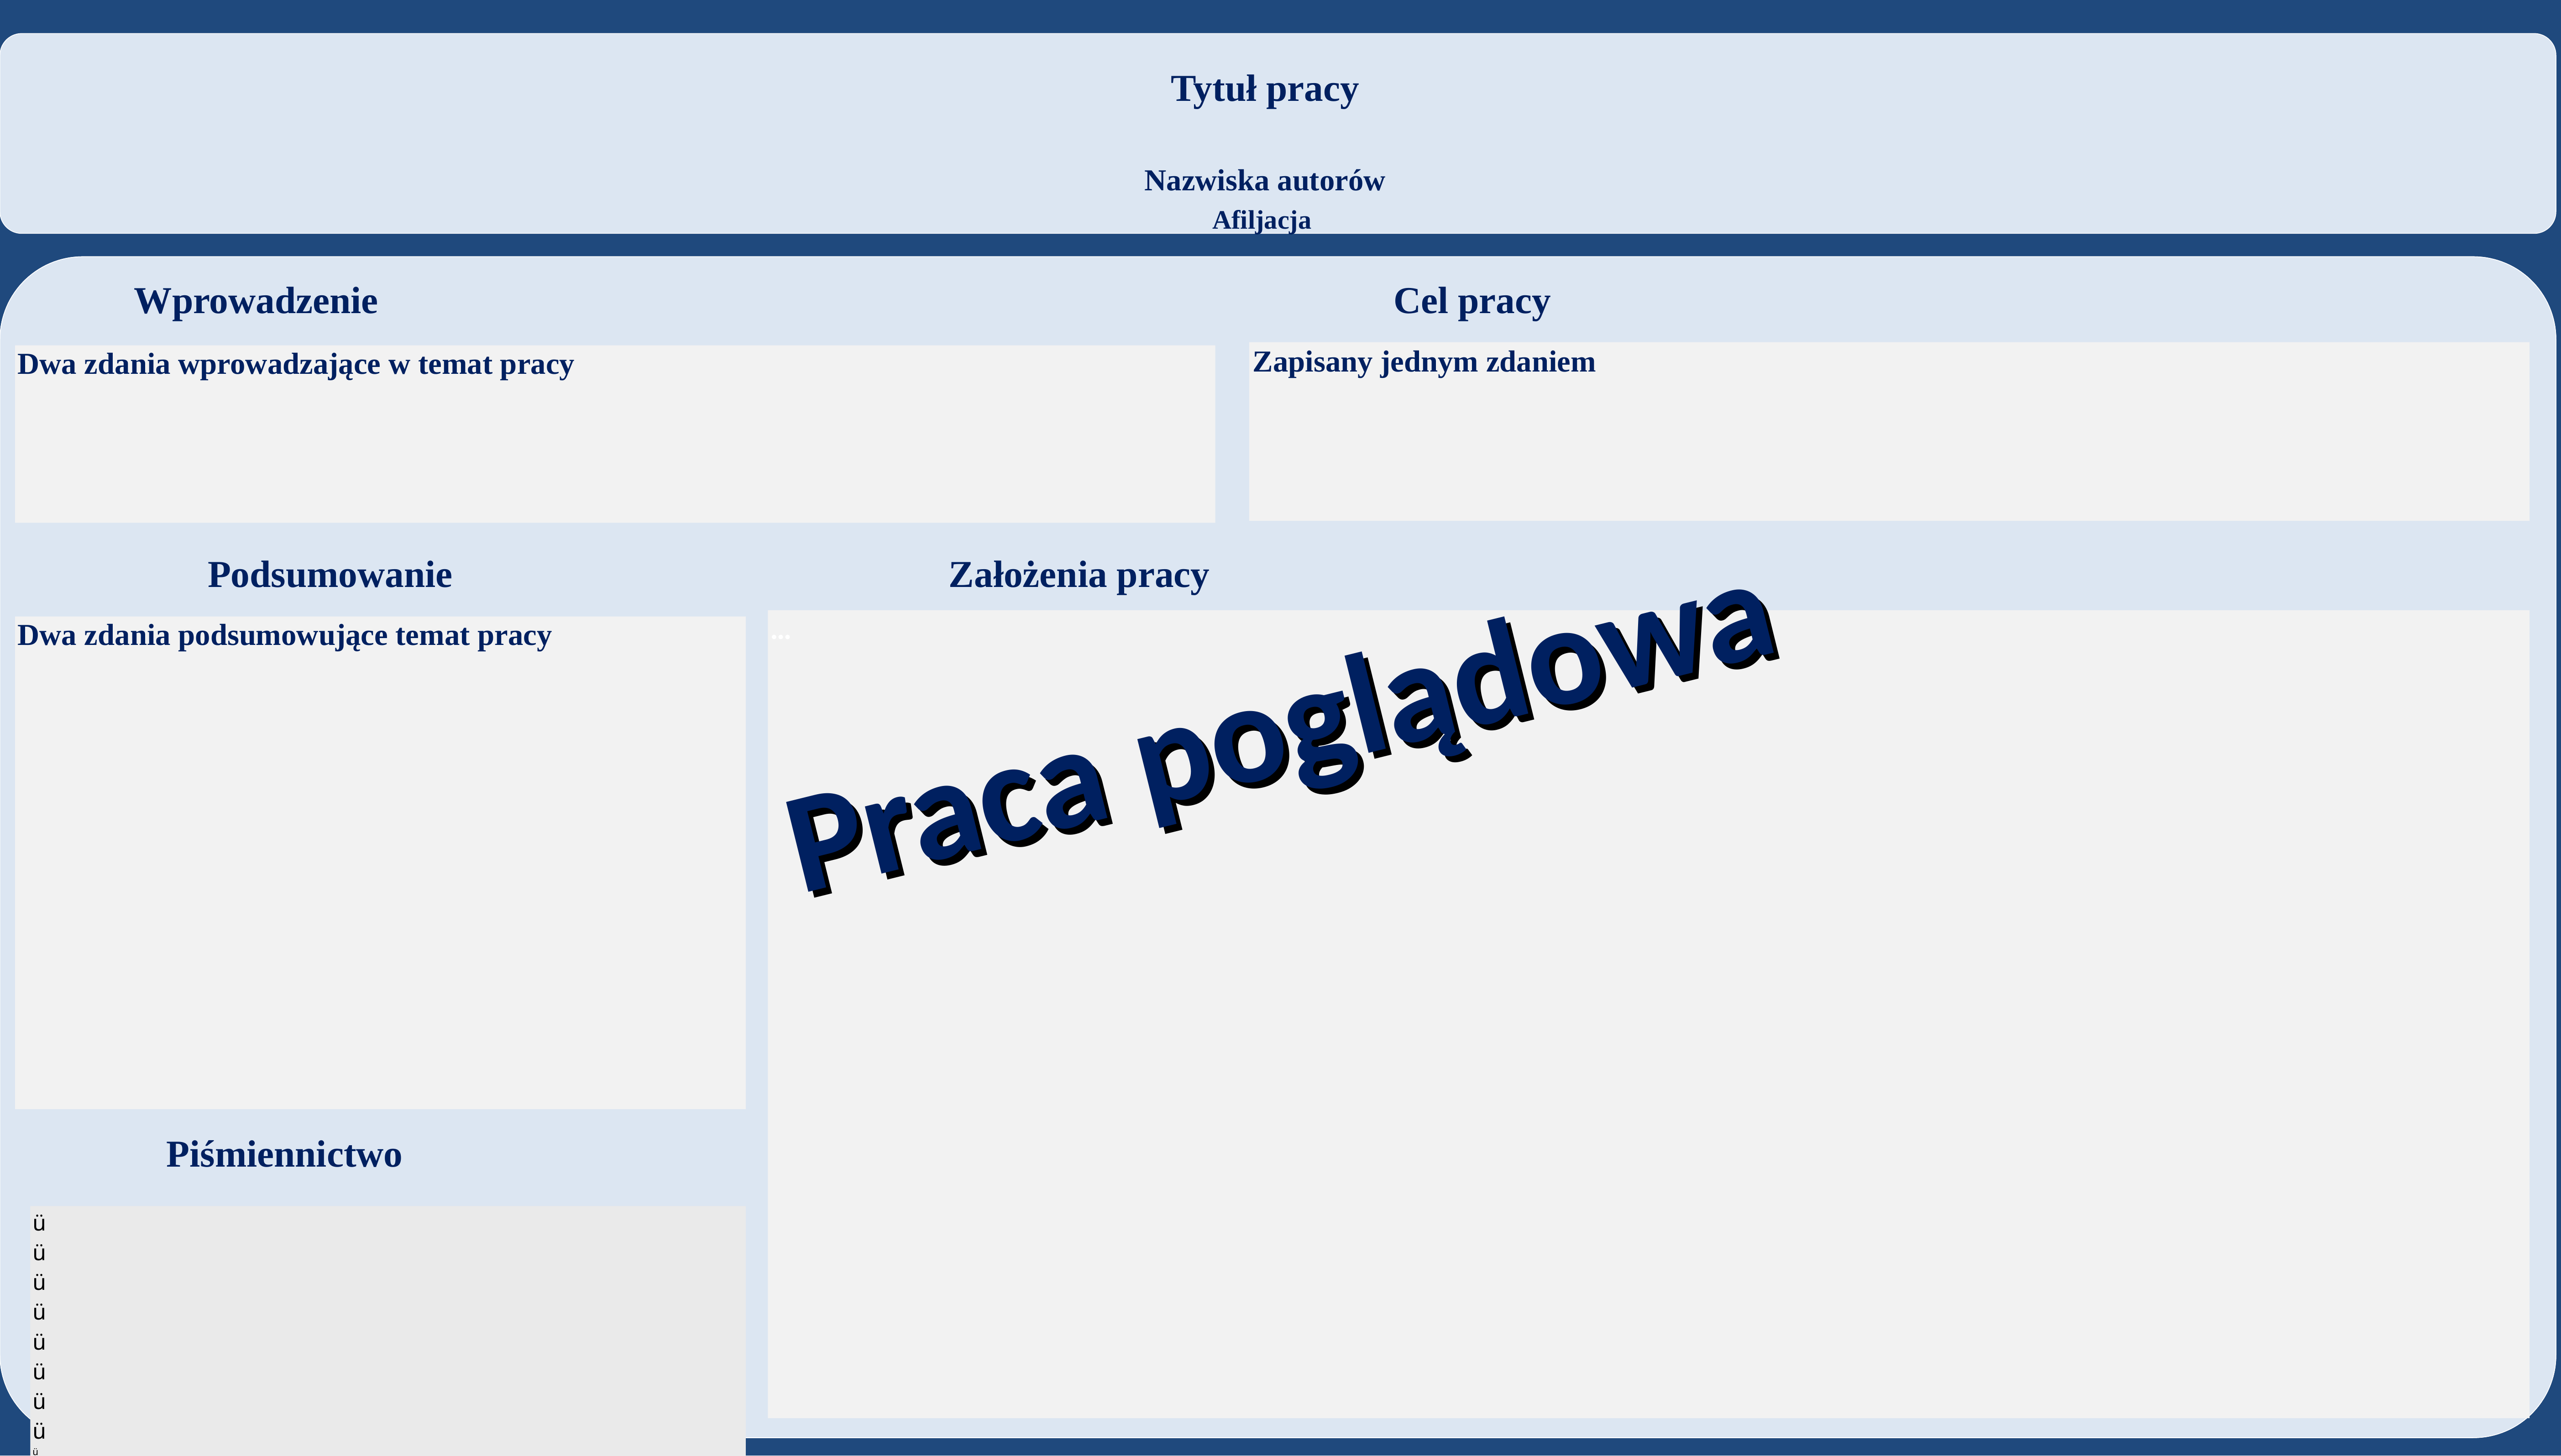

Tytuł pracy
Nazwiska autorów
Afiljacja
Tytuł pracy
Nazwiska autorów
Afiljacja
Wprowadzenie
Cel pracy
Zapisany jednym zdaniem
Dwa zdania wprowadzające w temat pracy
Podsumowanie
Założenia pracy
…
Dwa zdania podsumowujące temat pracy
Praca poglądowa
Piśmiennictwo
Piśmiennictwo
Xxxxxxxxxxxxxxxxxxxxxxxxxxxxxxxxxxxxxxxxxxxxxxxxxxxxxxxxxxxxxxxxxxxxxxxxxxxxxxxxxxxxxxxxxxx
Xxxxxxxxxxxxxxxxxxxxxxxxxxxxxxxxxxxxxxxxxxxxxxxxxxxxxxxxxxxxxxxxxxxxxxxxxxxxxxxxxxxxxxxxxxxx
Xxxxxxxxxxxxxxxxxxxxxxxxxxxxxxxxxxxxxxxxxxxxxxxxxxxxxxxxxxxxxxxxxxxxxxxxxxxxxxxxxxxxxxxxxxxxxxxxxxxxxxxxxxxxxxxxxxxxxxx
Xxxxxxxxxxxxxxxxxxxxxxxxxxxxxxxxxxxxxxxxxxxxxxxxxxxxxxxxxxxxxxxxxxxxxxxxxxxxxxxxxxx